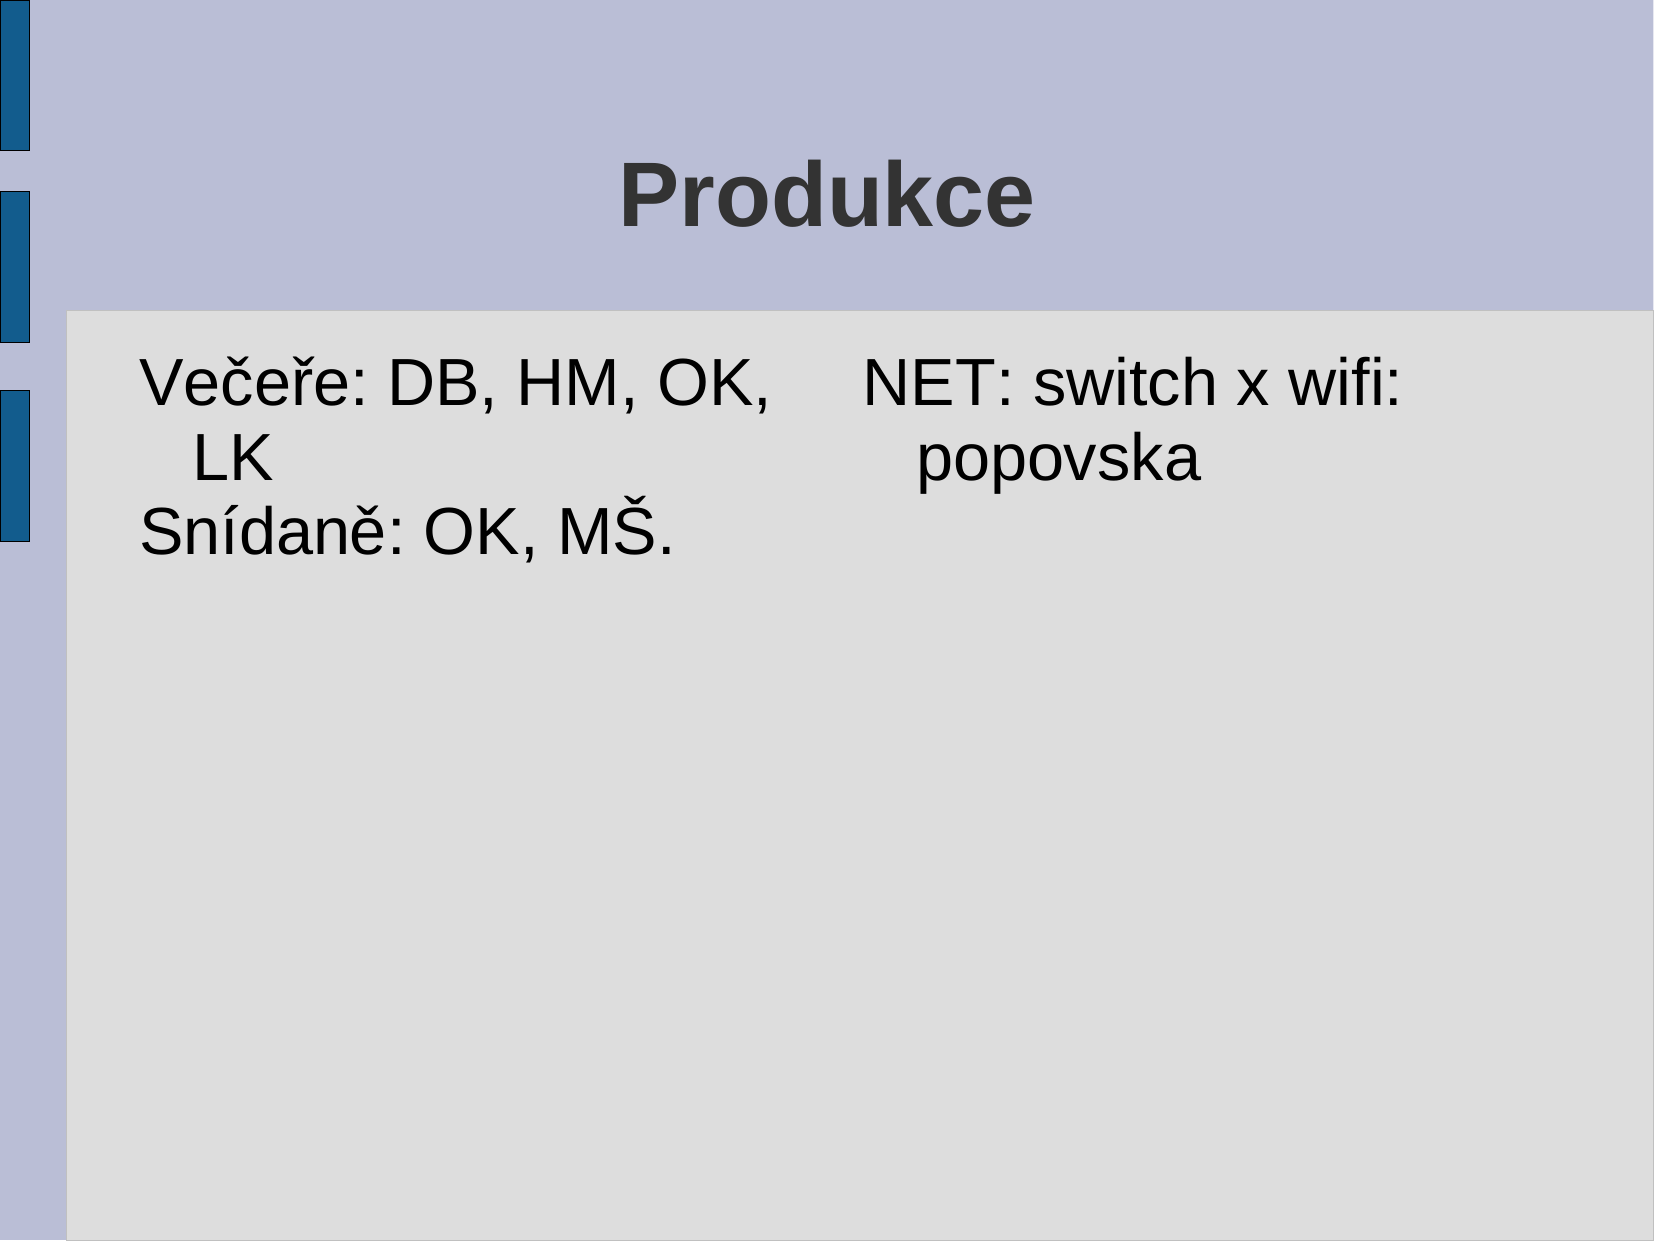

# Produkce
Večeře: DB, HM, OK, LK
Snídaně: OK, MŠ.
NET: switch x wifi: popovska